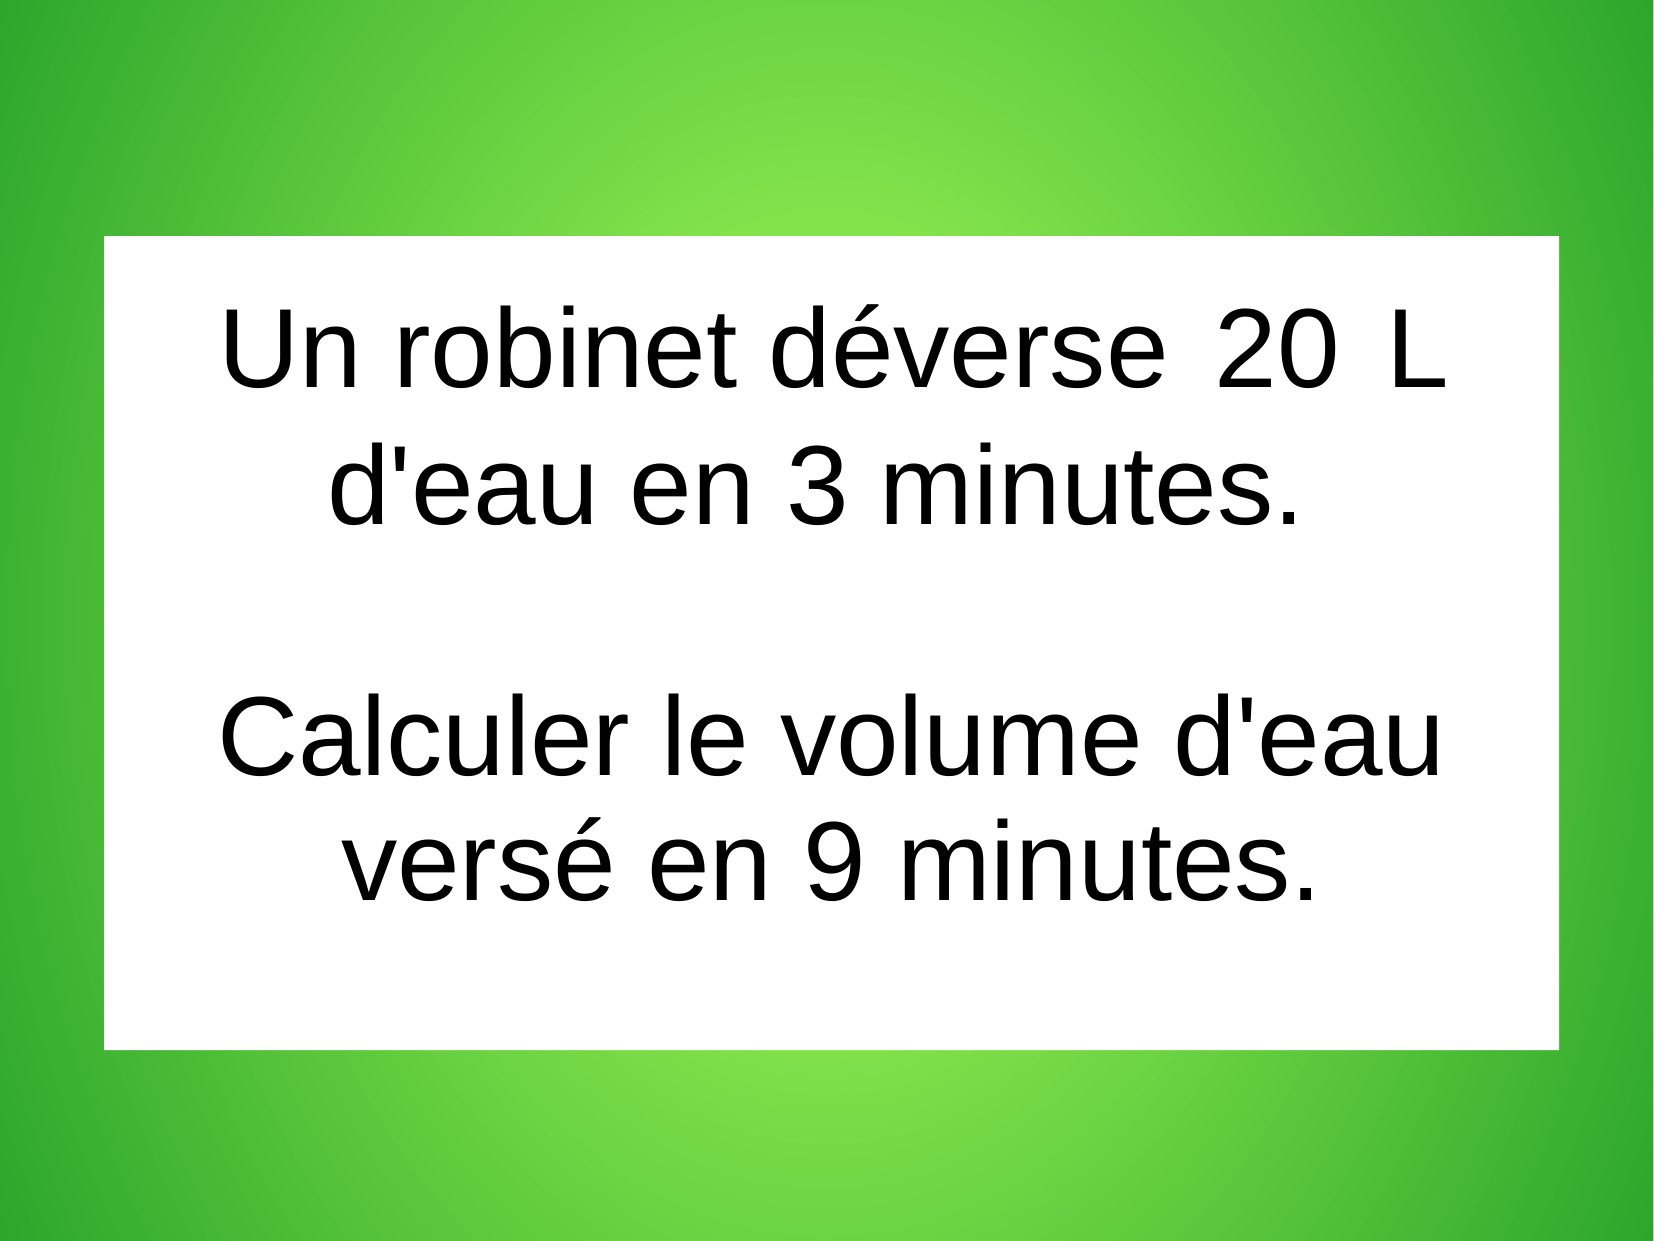

Un robinet déverse 20 L d'eau en 3 minutes.
Calculer le volume d'eau versé en 9 minutes.